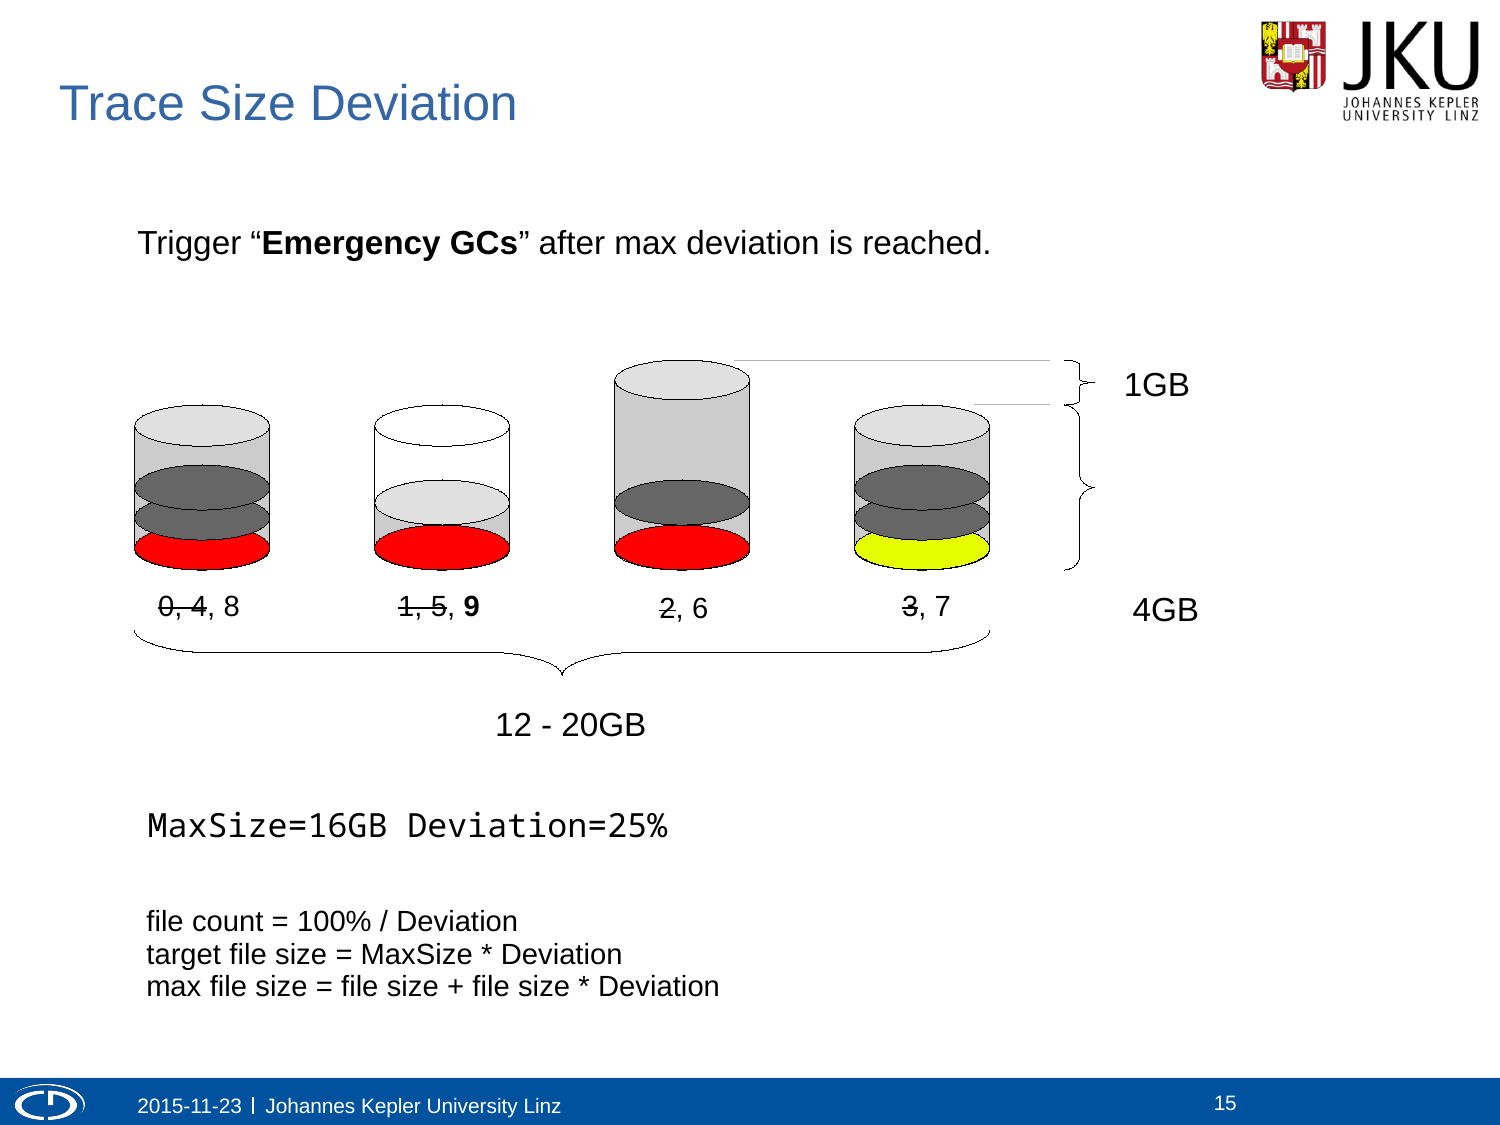

# Trace Size Deviation
Trigger “Emergency GCs” after max deviation is reached.
1GB
0, 4, 8
1, 5, 9
3, 7
4GB
2, 6
12 - 20GB
MaxSize=16GB Deviation=25%
file count = 100% / Deviation
target file size = MaxSize * Deviation
max file size = file size + file size * Deviation
15